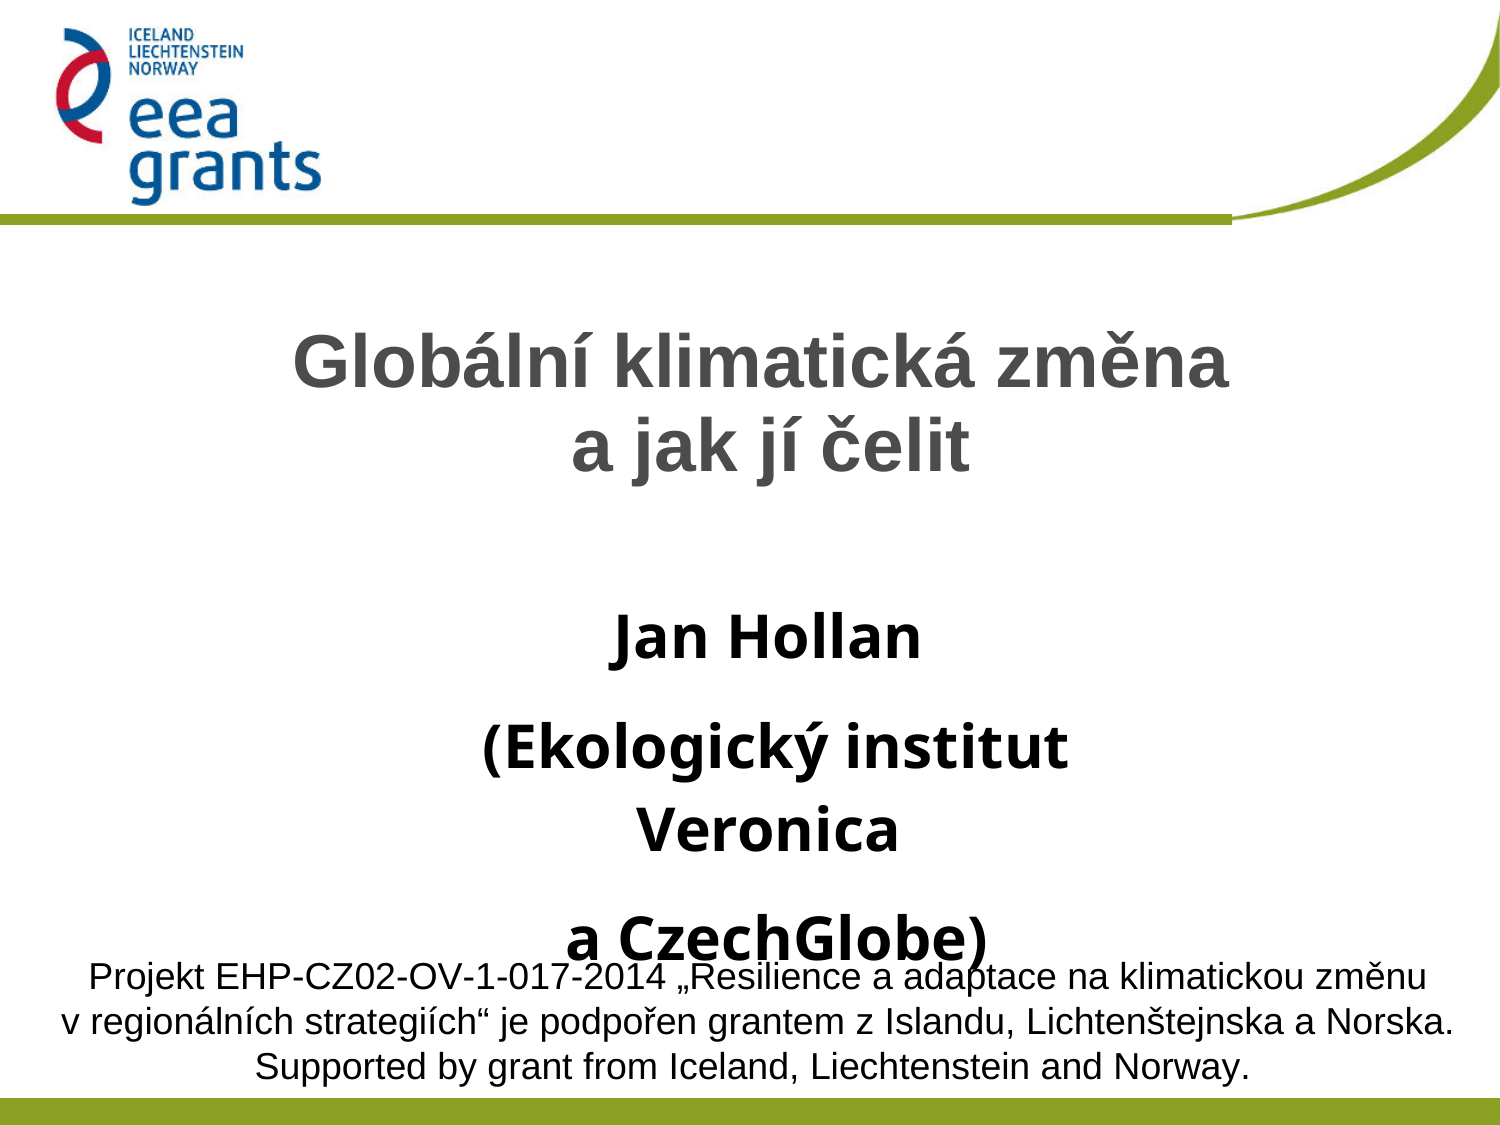

# Globální klimatická změna a jak jí čelit
Jan Hollan
(Ekologický institut Veronica
a CzechGlobe)